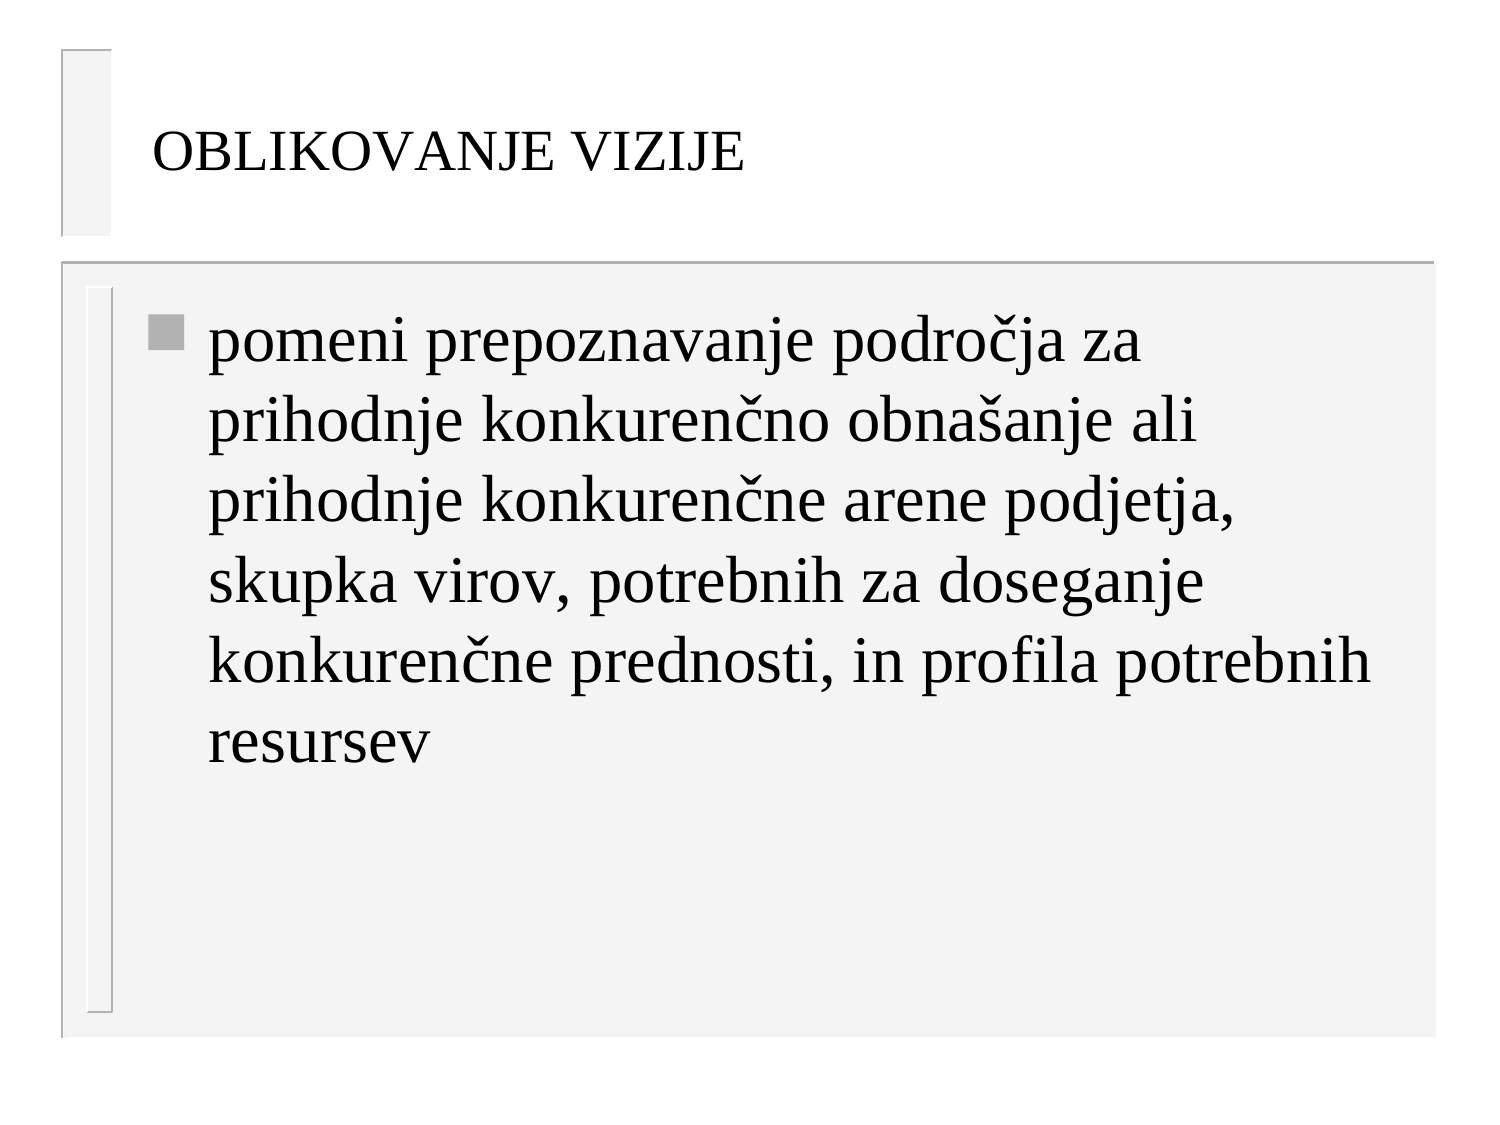

# OBLIKOVANJE VIZIJE
pomeni prepoznavanje področja za prihodnje konkurenčno obnašanje ali prihodnje konkurenčne arene podjetja, skupka virov, potrebnih za doseganje konkurenčne prednosti, in profila potrebnih resursev